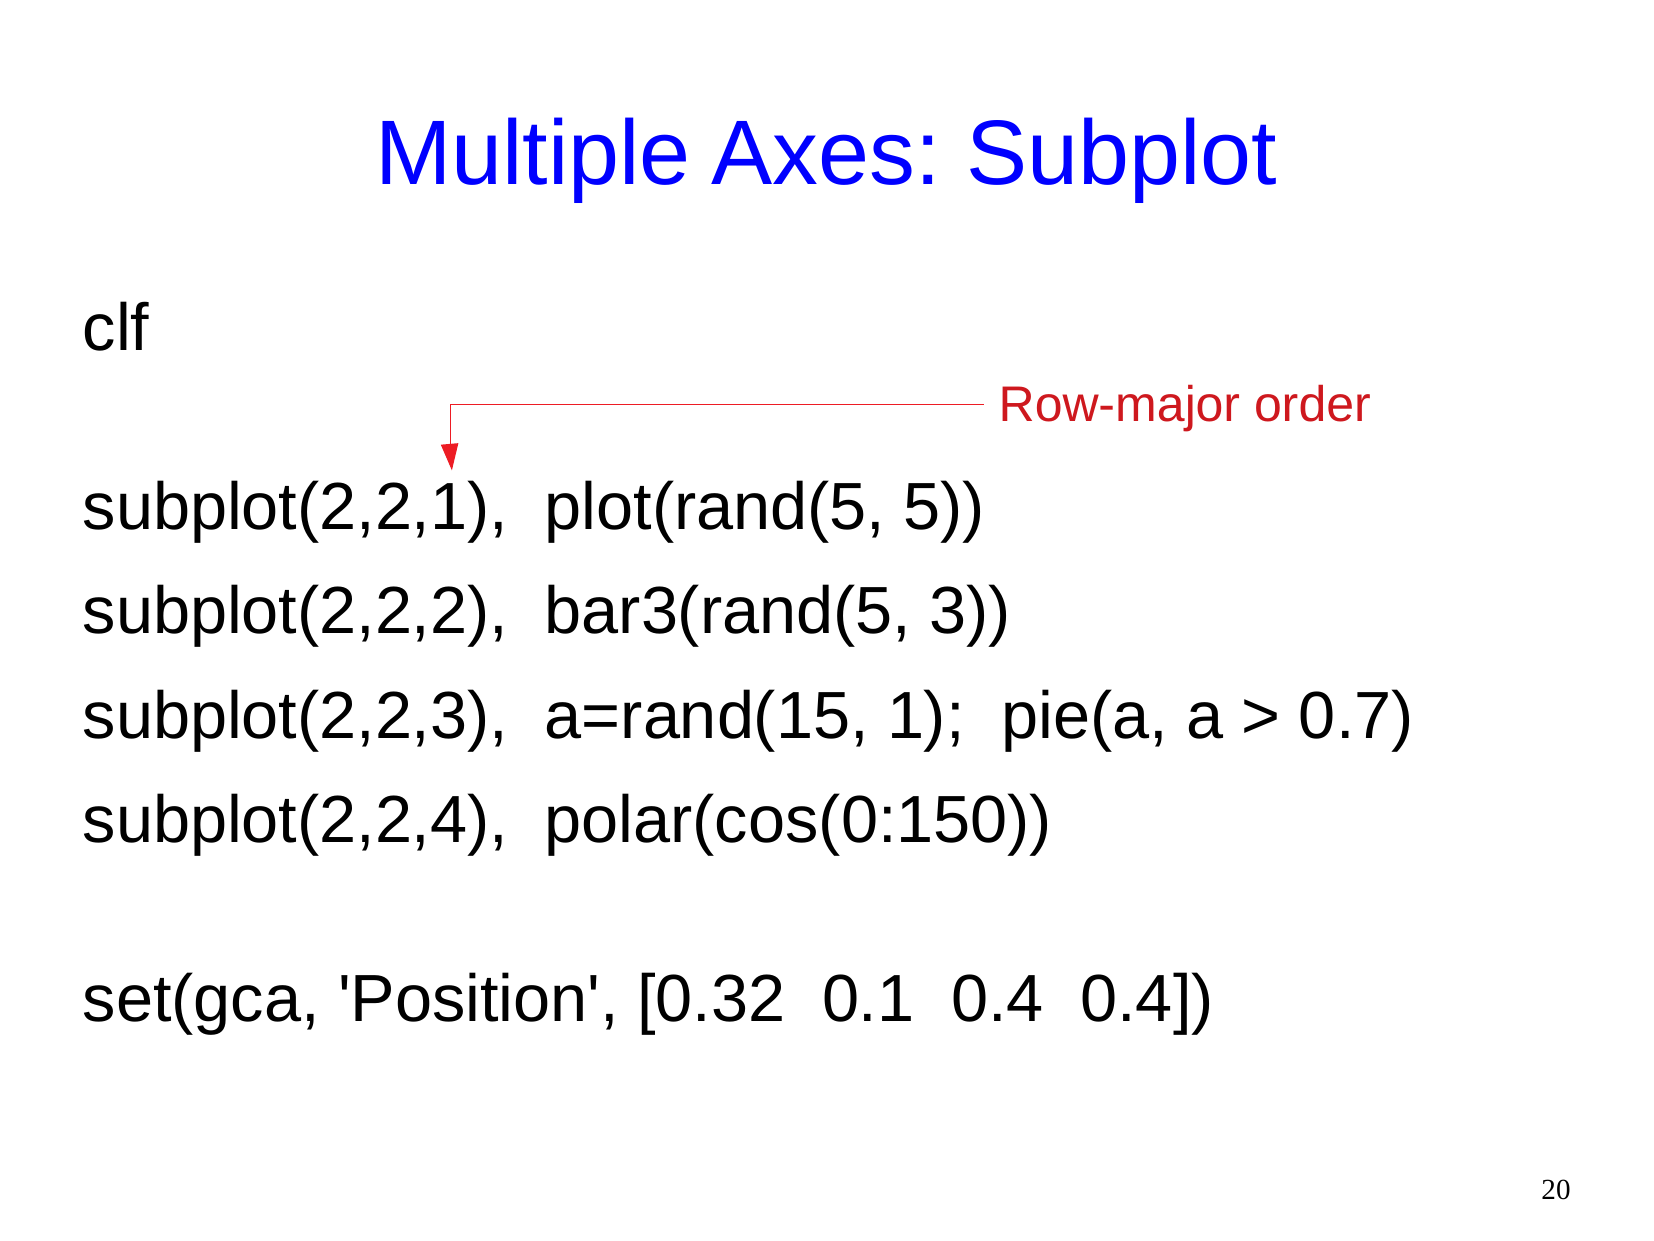

# Multiple Axes: Subplot
clf
subplot(2,2,1), plot(rand(5, 5))
subplot(2,2,2), bar3(rand(5, 3))
subplot(2,2,3), a=rand(15, 1); pie(a, a > 0.7)
subplot(2,2,4), polar(cos(0:150))
set(gca, 'Position', [0.32 0.1 0.4 0.4])
Row-major order
20